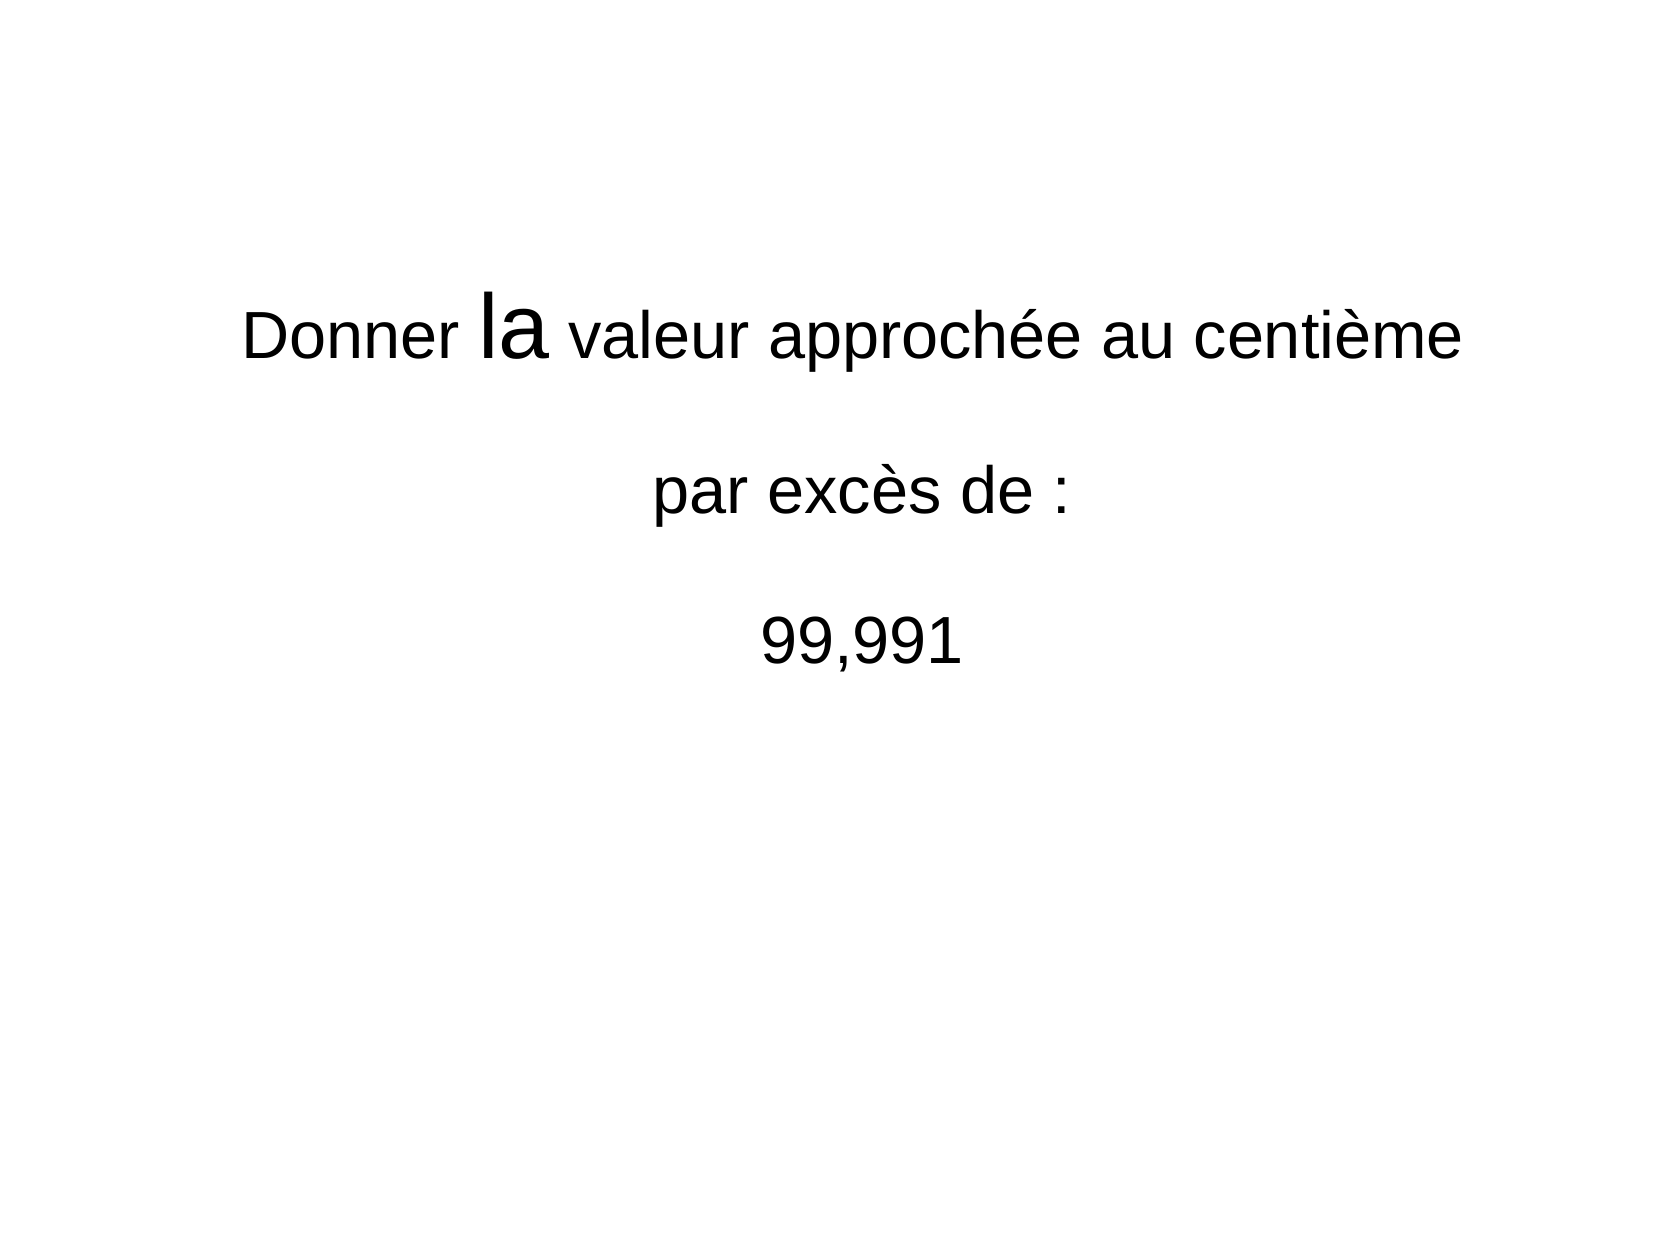

# Donner la valeur approchée au centième
par excès de :
99,991